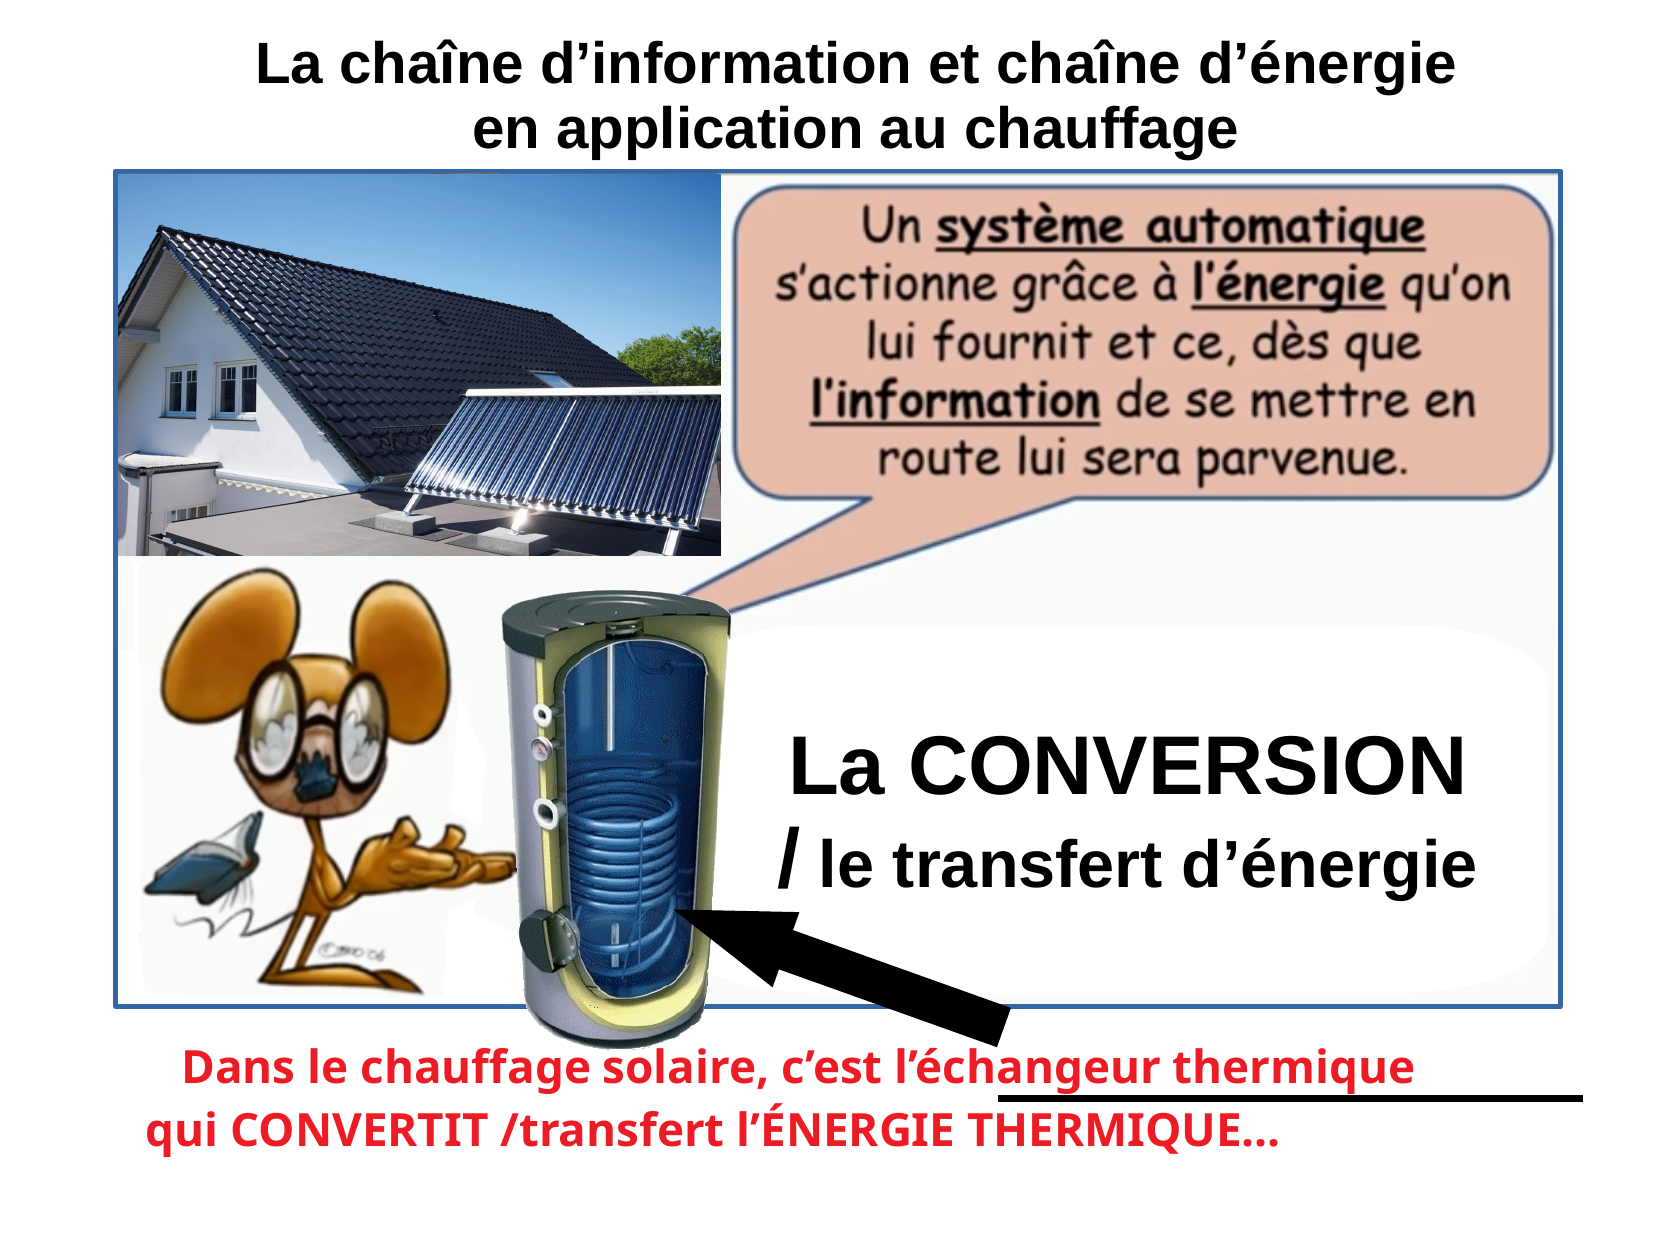

La chaîne d’information et chaîne d’énergie
en application au chauffage
La CONVERSION
/ le transfert d’énergie
 Dans le chauffage solaire, c’est l’échangeur thermique
 qui CONVERTIT /transfert l’ÉNERGIE THERMIQUE...